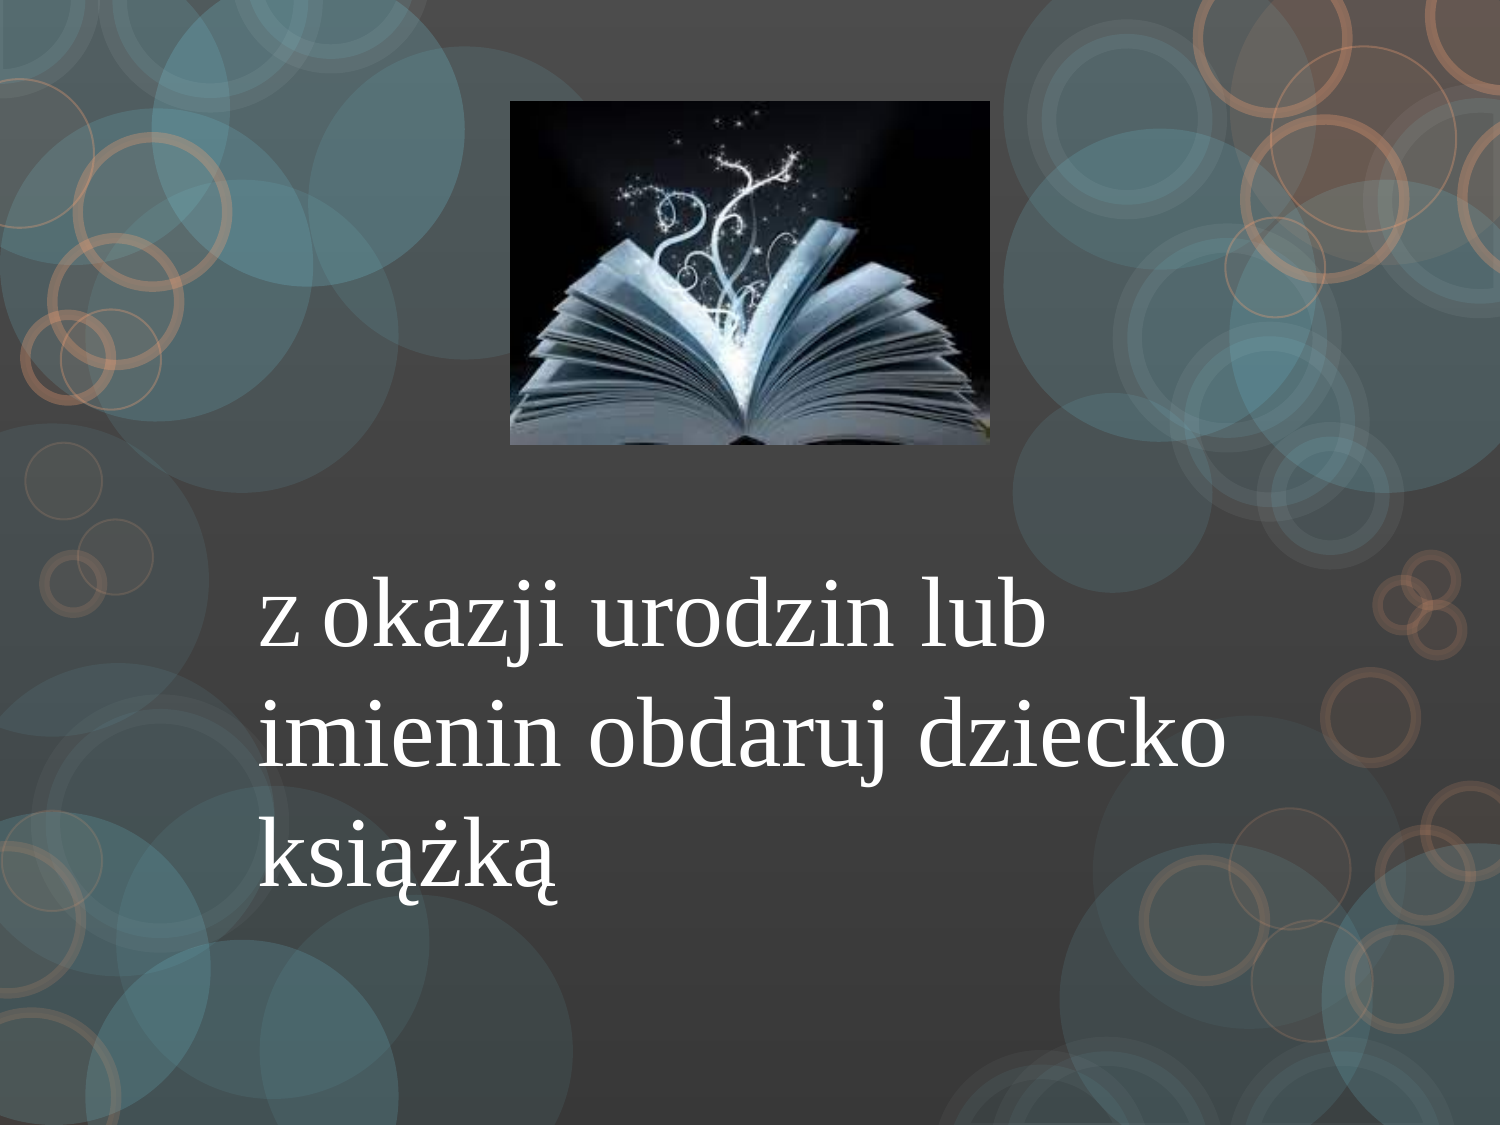

Z okazji urodzin lub imienin obdaruj dziecko książką